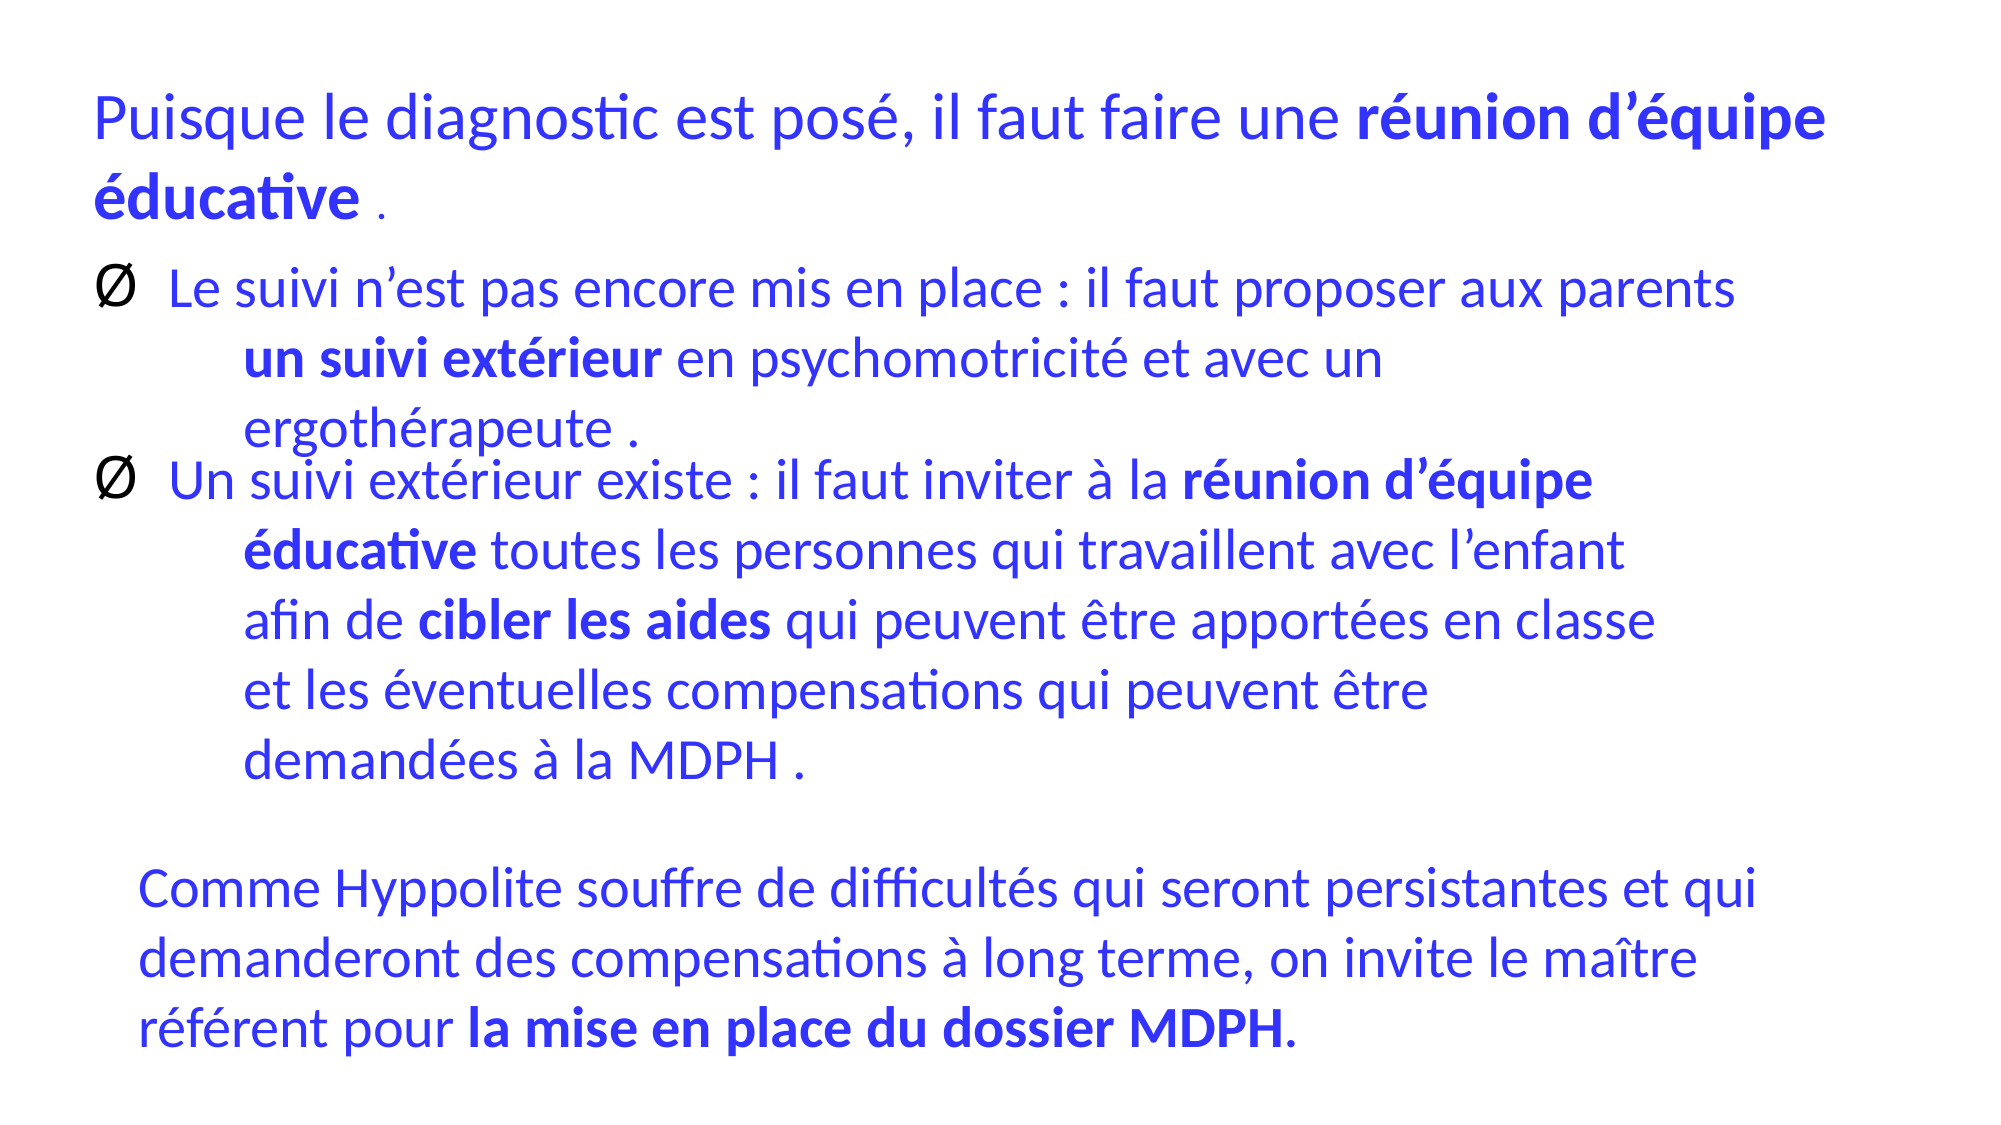

Puisque le diagnostic est posé, il faut faire une réunion d’équipe éducative .
Le suivi n’est pas encore mis en place : il faut proposer aux parents un suivi extérieur en psychomotricité et avec un ergothérapeute .
Un suivi extérieur existe : il faut inviter à la réunion d’équipe éducative toutes les personnes qui travaillent avec l’enfant afin de cibler les aides qui peuvent être apportées en classe et les éventuelles compensations qui peuvent être demandées à la MDPH .
Comme Hyppolite souffre de difficultés qui seront persistantes et qui demanderont des compensations à long terme, on invite le maître référent pour la mise en place du dossier MDPH.